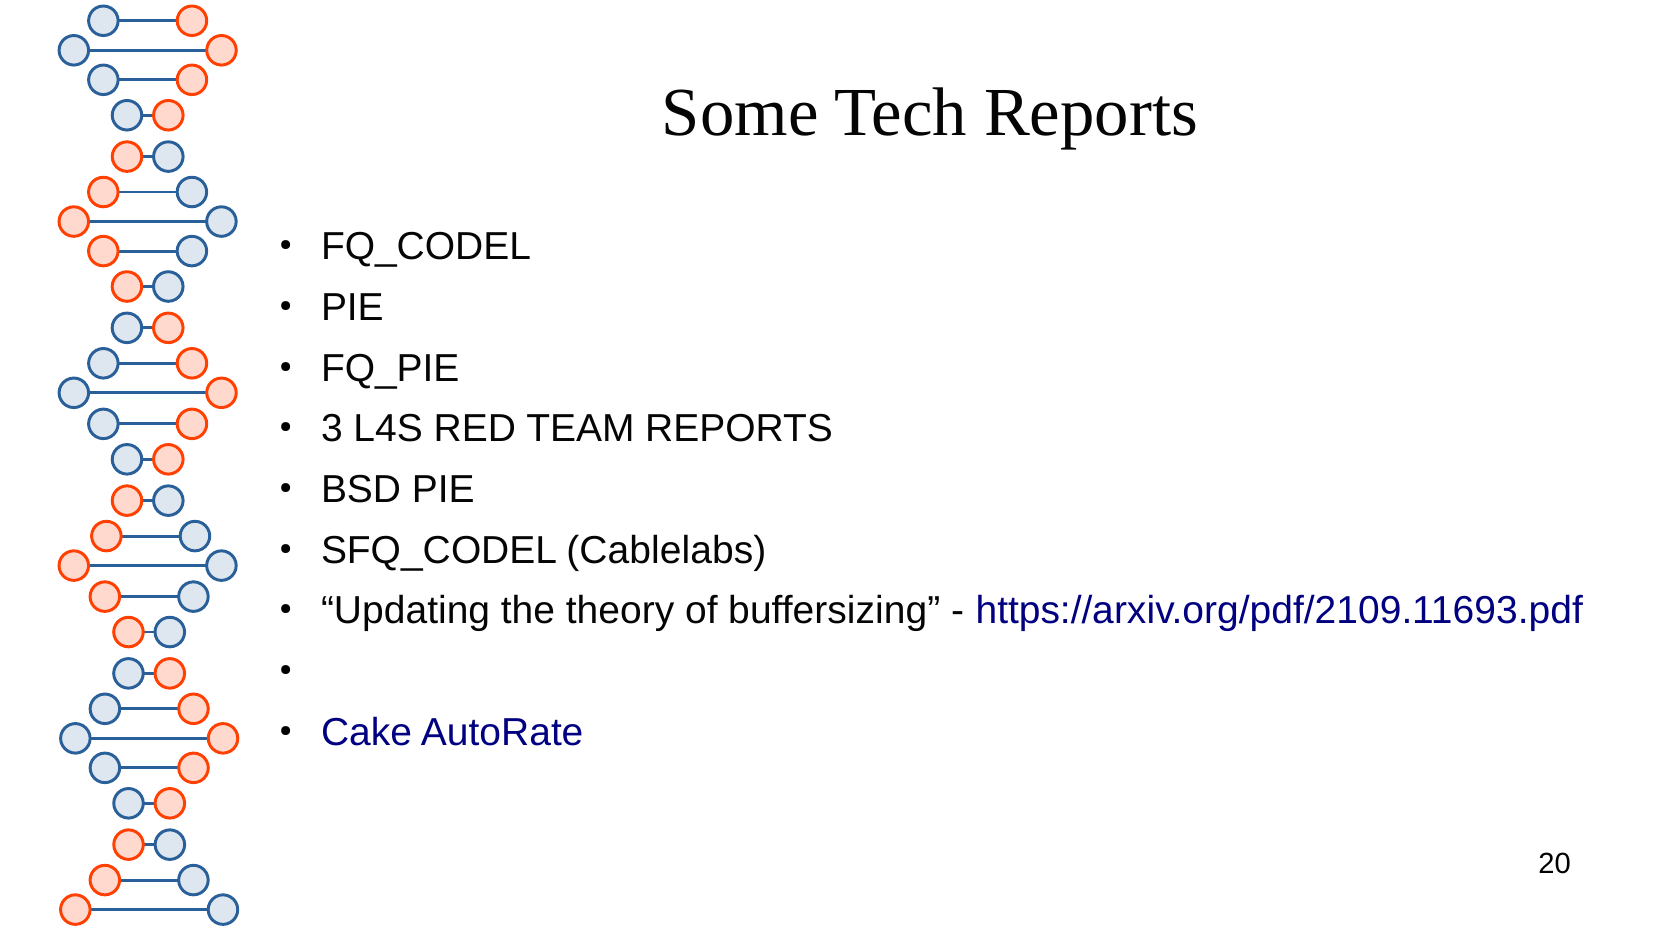

# Some Tech Reports
FQ_CODEL
PIE
FQ_PIE
3 L4S RED TEAM REPORTS
BSD PIE
SFQ_CODEL (Cablelabs)
“Updating the theory of buffersizing” - https://arxiv.org/pdf/2109.11693.pdf
Cake AutoRate
20